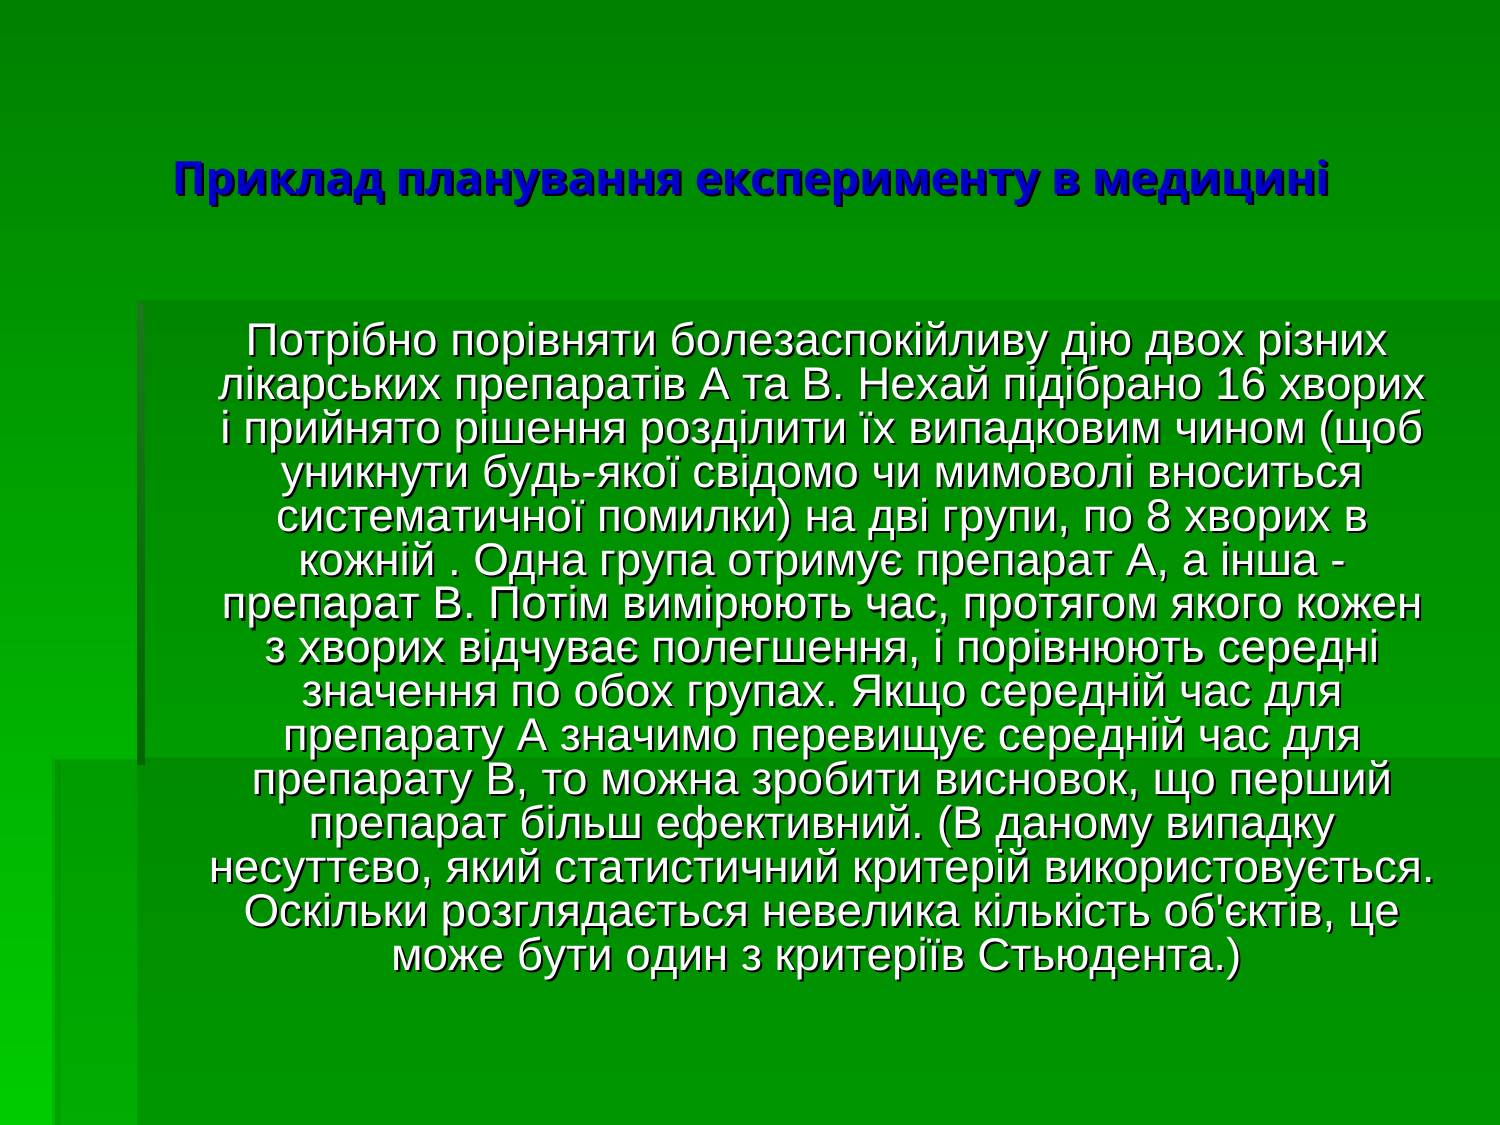

# Приклад планування експерименту в медицині
 Потрібно порівняти болезаспокійливу дію двох різних лікарських препаратів А та В. Нехай підібрано 16 хворих і прийнято рішення розділити їх випадковим чином (щоб уникнути будь-якої свідомо чи мимоволі вноситься систематичної помилки) на дві групи, по 8 хворих в кожній . Одна група отримує препарат А, а інша - препарат В. Потім вимірюють час, протягом якого кожен з хворих відчуває полегшення, і порівнюють середні значення по обох групах. Якщо середній час для препарату А значимо перевищує середній час для препарату В, то можна зробити висновок, що перший препарат більш ефективний. (В даному випадку несуттєво, який статистичний критерій використовується. Оскільки розглядається невелика кількість об'єктів, це може бути один з критеріїв Стьюдента.)